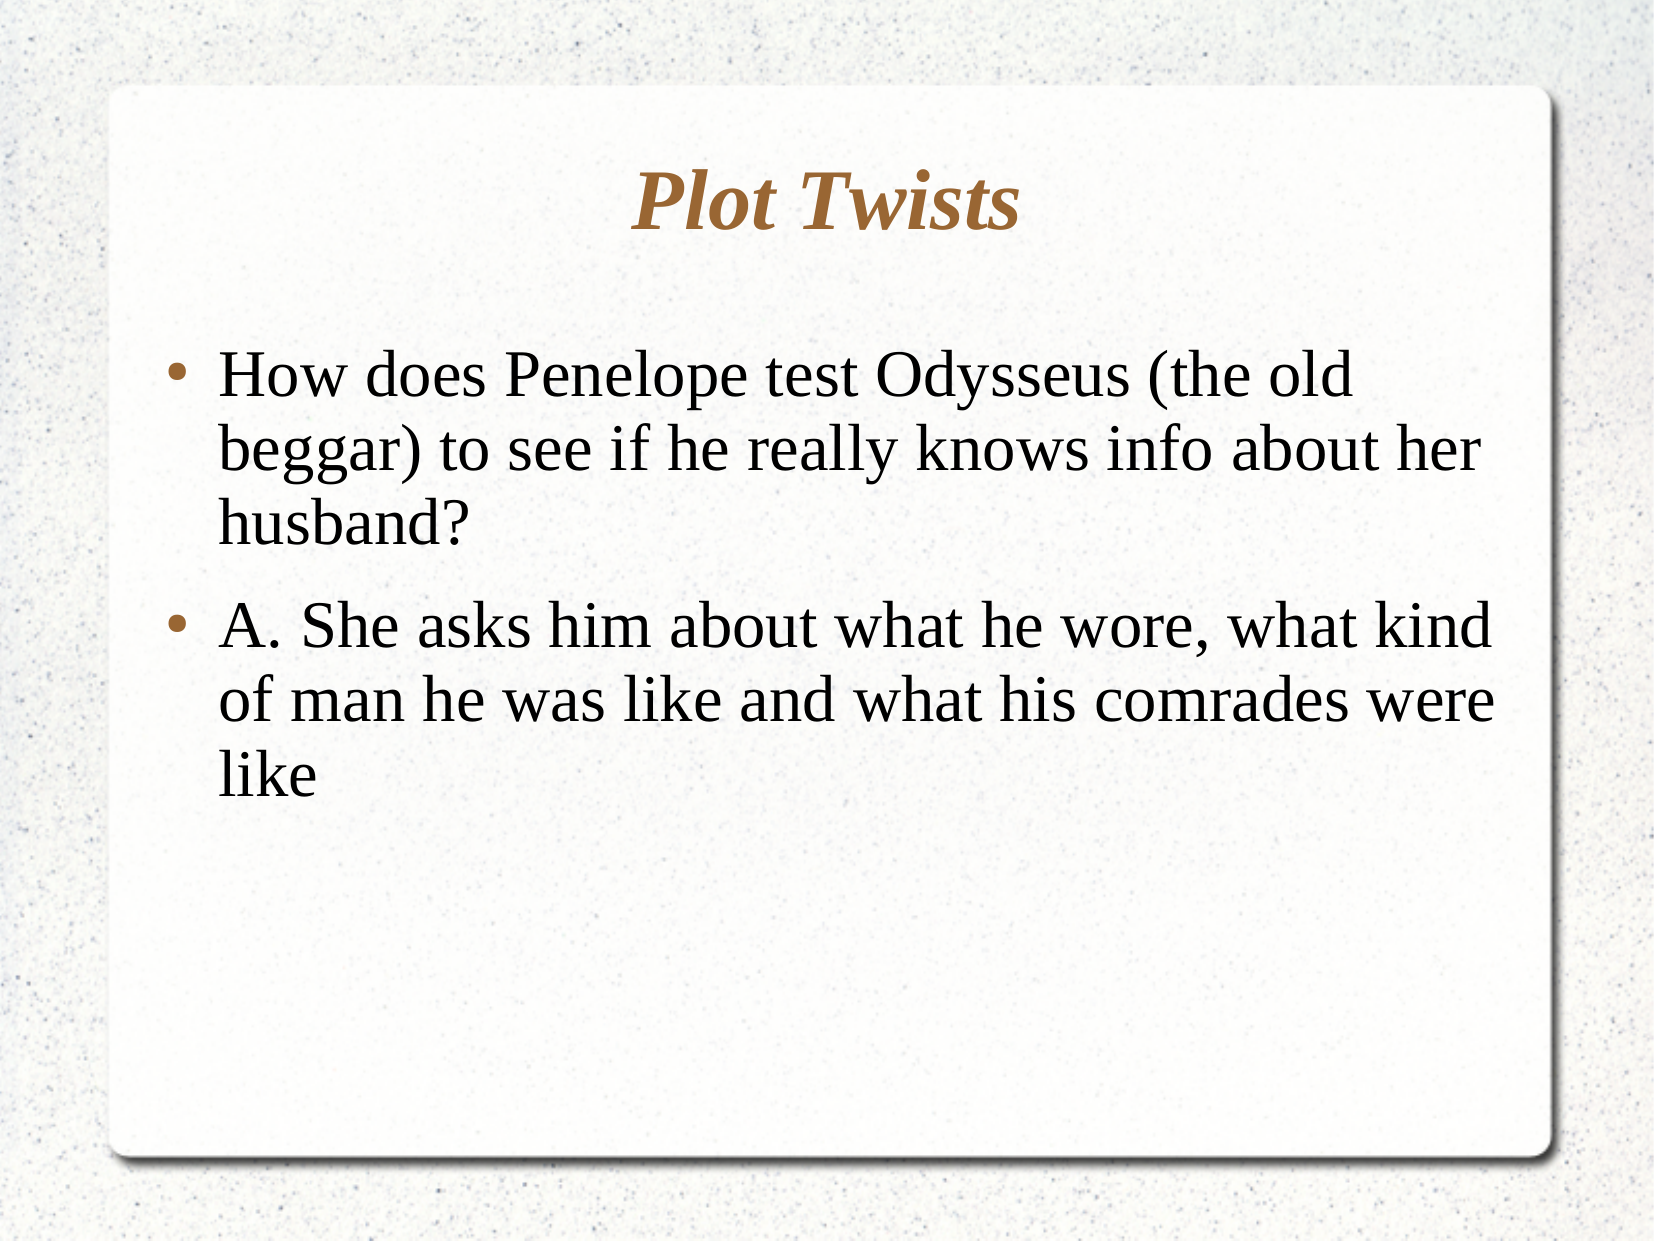

# Plot Twists
How does Penelope test Odysseus (the old beggar) to see if he really knows info about her husband?
A. She asks him about what he wore, what kind of man he was like and what his comrades were like